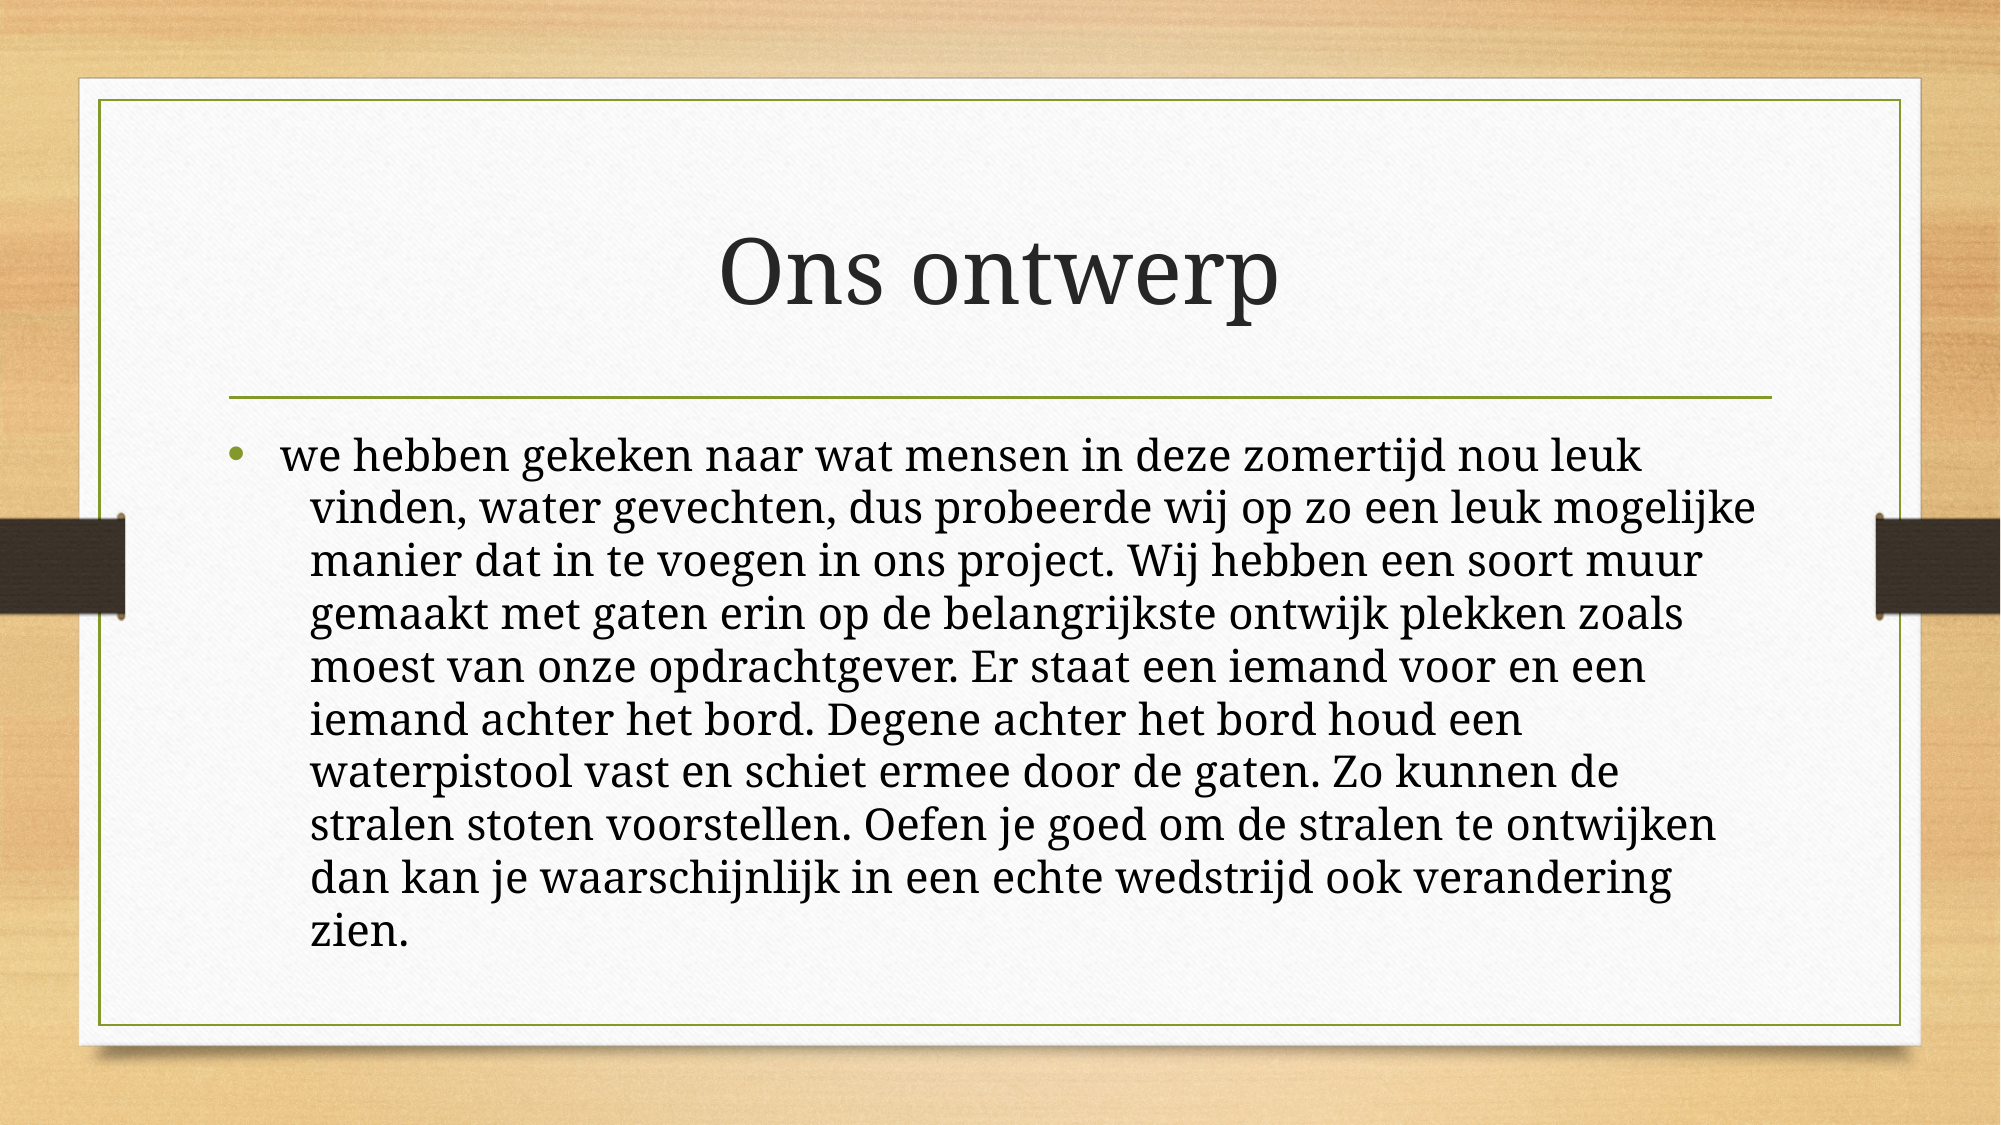

# Ons ontwerp
 we hebben gekeken naar wat mensen in deze zomertijd nou leuk vinden, water gevechten, dus probeerde wij op zo een leuk mogelijke manier dat in te voegen in ons project. Wij hebben een soort muur gemaakt met gaten erin op de belangrijkste ontwijk plekken zoals moest van onze opdrachtgever. Er staat een iemand voor en een iemand achter het bord. Degene achter het bord houd een waterpistool vast en schiet ermee door de gaten. Zo kunnen de stralen stoten voorstellen. Oefen je goed om de stralen te ontwijken dan kan je waarschijnlijk in een echte wedstrijd ook verandering zien.